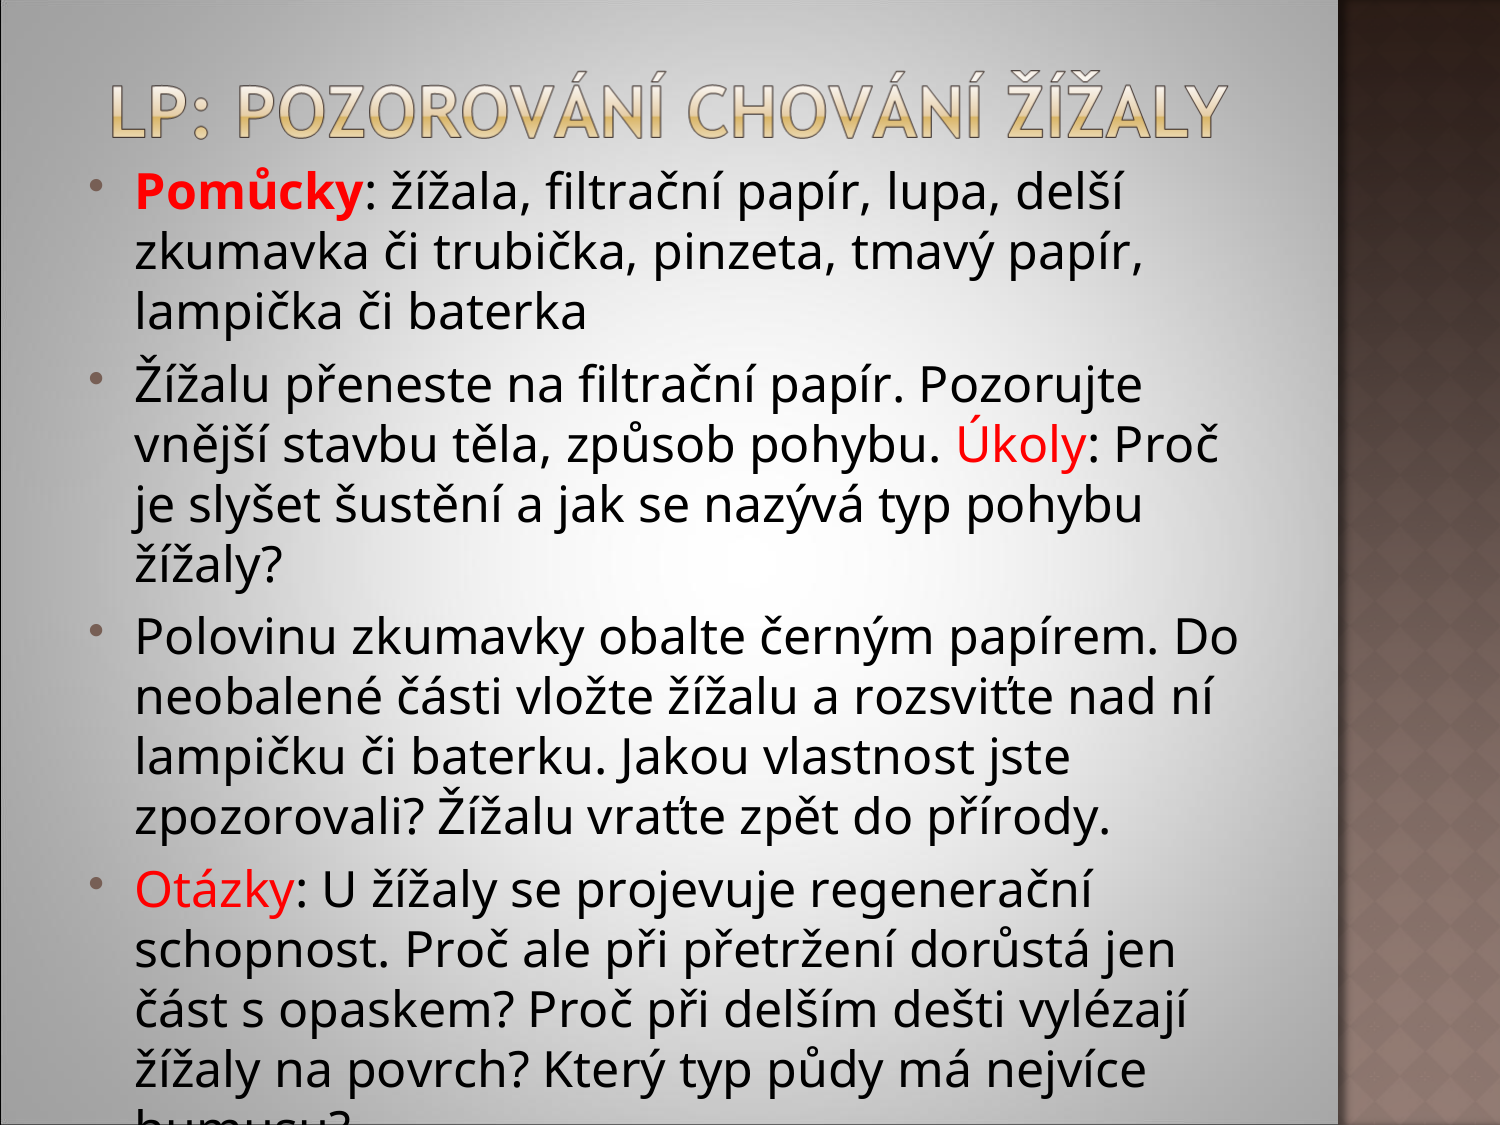

# Pomůcky: žížala, filtrační papír, lupa, delší zkumavka či trubička, pinzeta, tmavý papír, lampička či baterka
Žížalu přeneste na filtrační papír. Pozorujte vnější stavbu těla, způsob pohybu. Úkoly: Proč je slyšet šustění a jak se nazývá typ pohybu žížaly?
Polovinu zkumavky obalte černým papírem. Do neobalené části vložte žížalu a rozsviťte nad ní lampičku či baterku. Jakou vlastnost jste zpozorovali? Žížalu vraťte zpět do přírody.
Otázky: U žížaly se projevuje regenerační schopnost. Proč ale při přetržení dorůstá jen část s opaskem? Proč při delším dešti vylézají žížaly na povrch? Který typ půdy má nejvíce humusu?